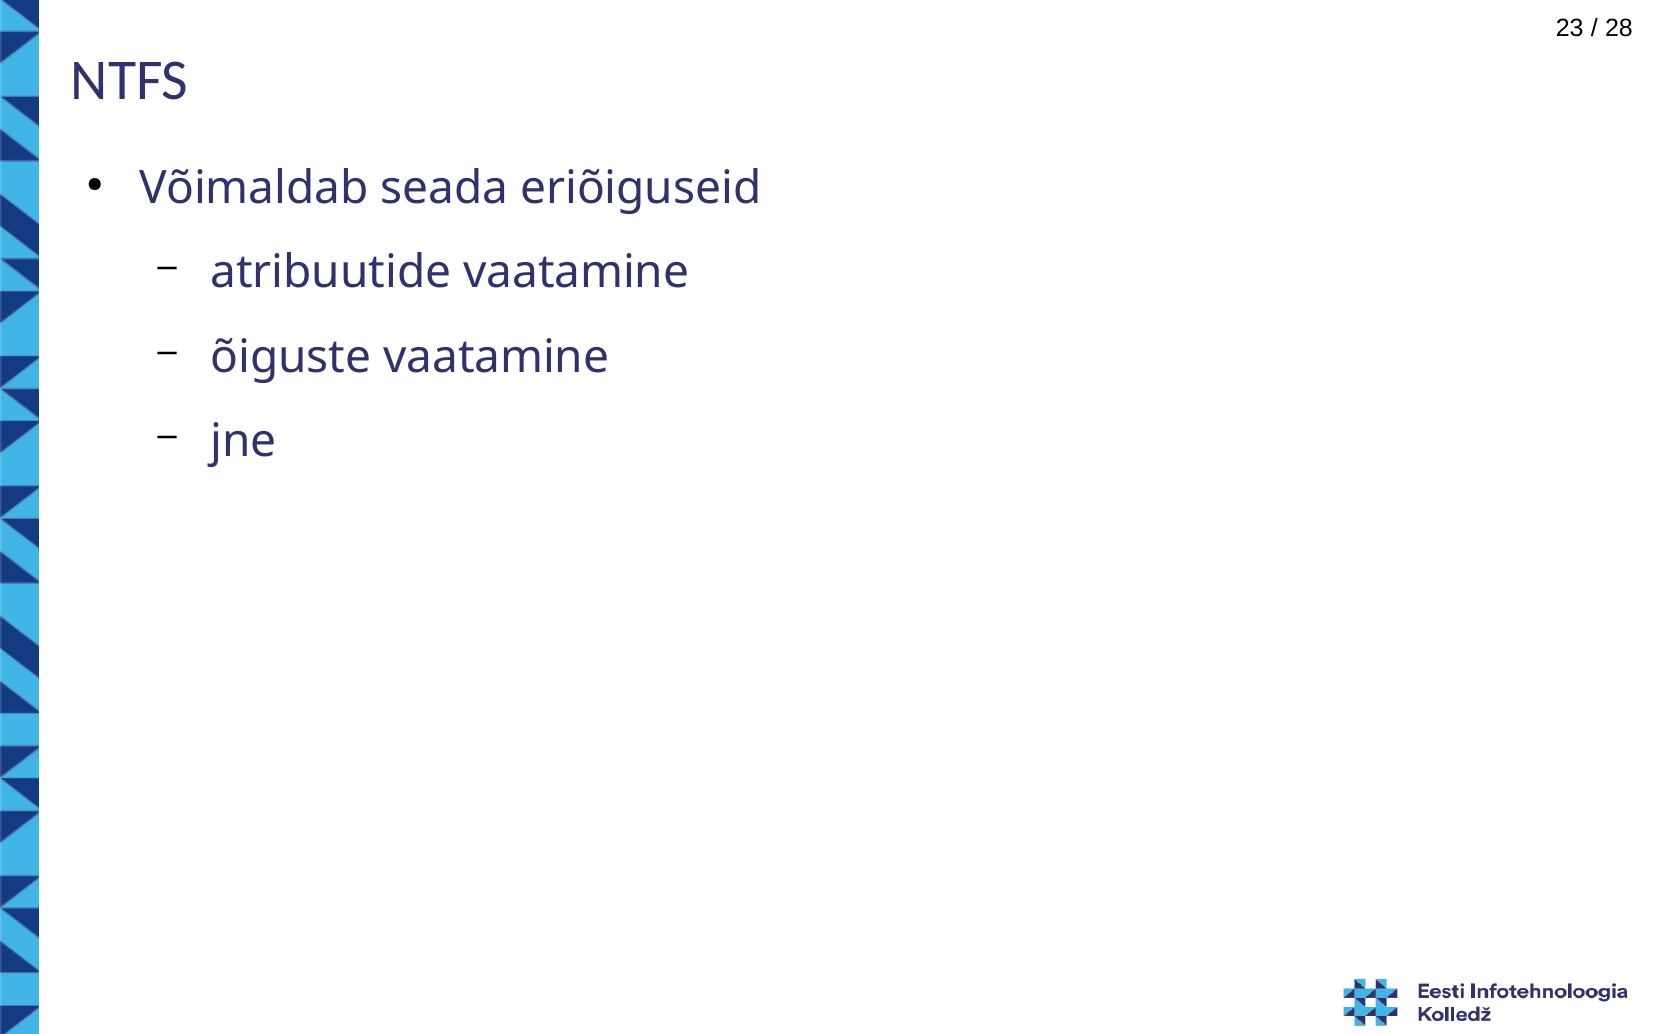

# NTFS
Võimaldab seada eriõiguseid
atribuutide vaatamine
õiguste vaatamine
jne